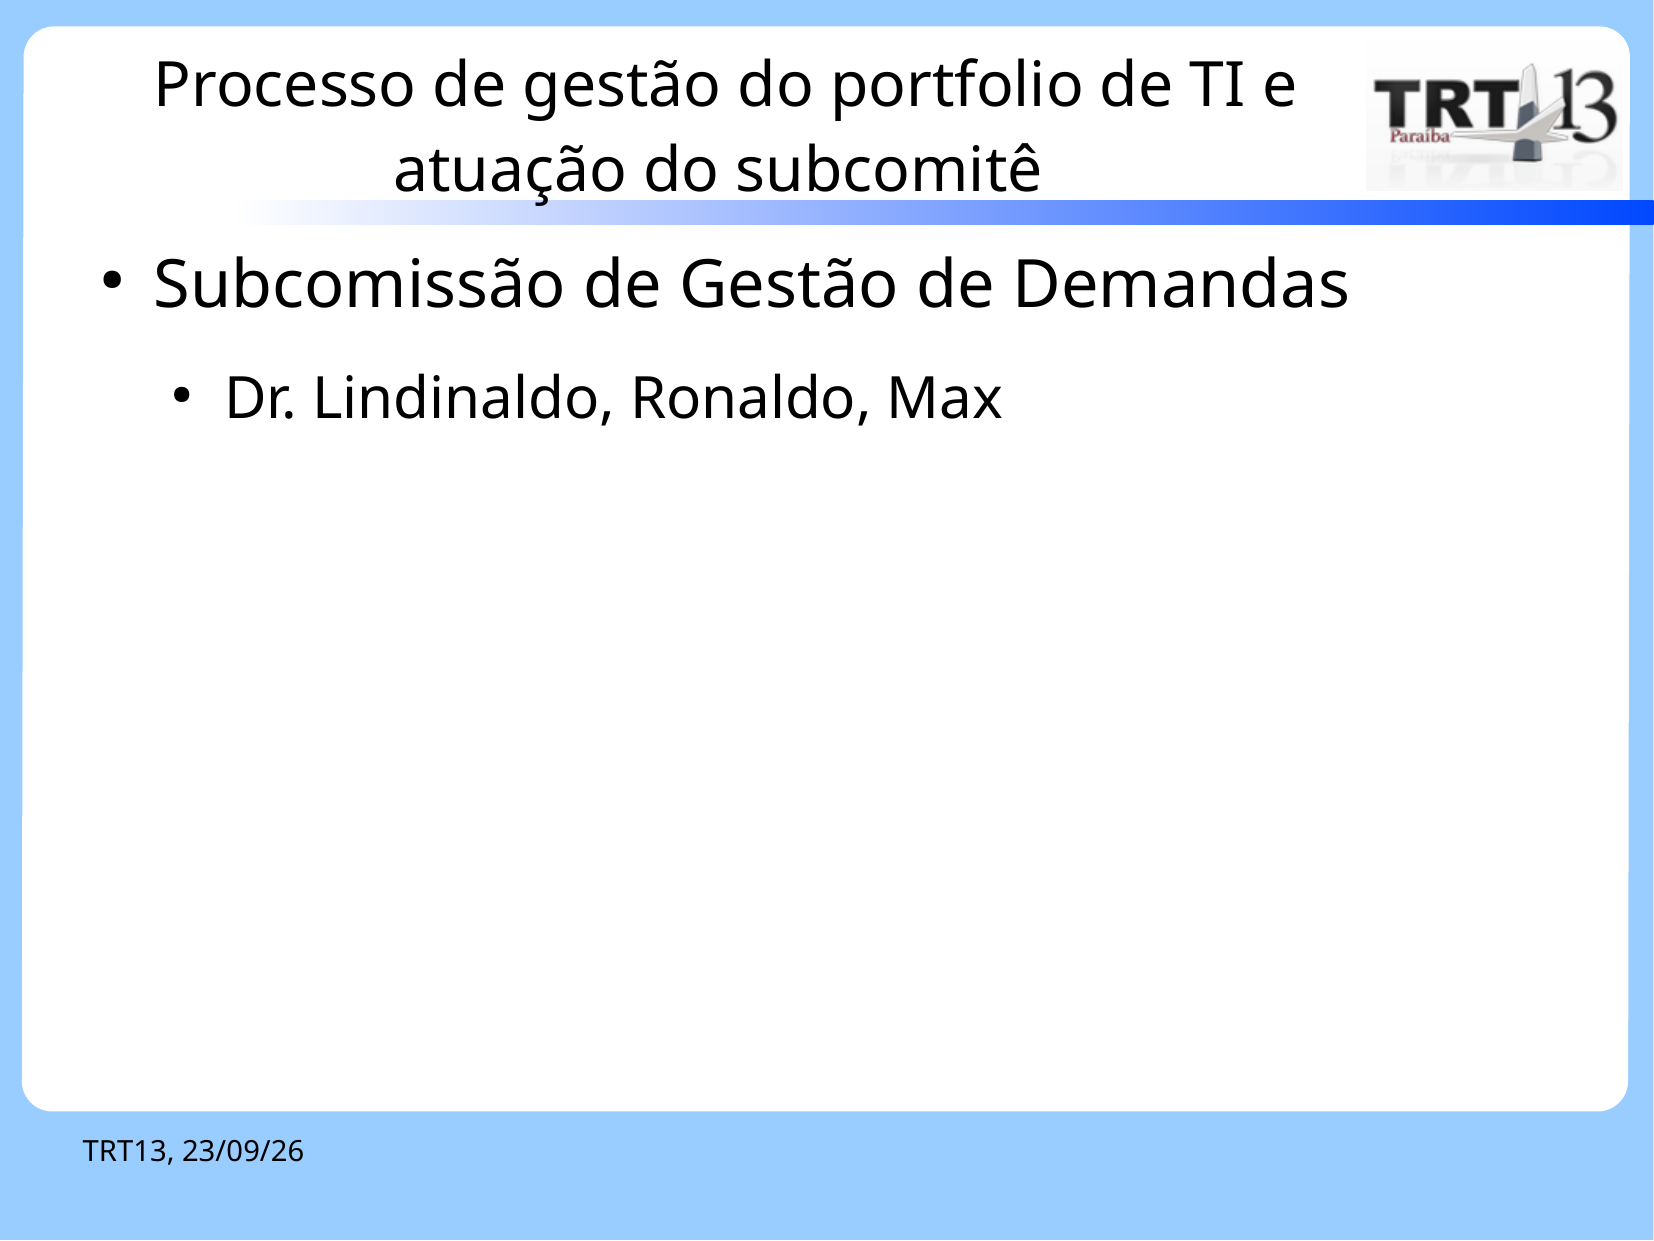

# Processo de gestão do portfolio de TI e atuação do subcomitê
Subcomissão de Gestão de Demandas
Dr. Lindinaldo, Ronaldo, Max